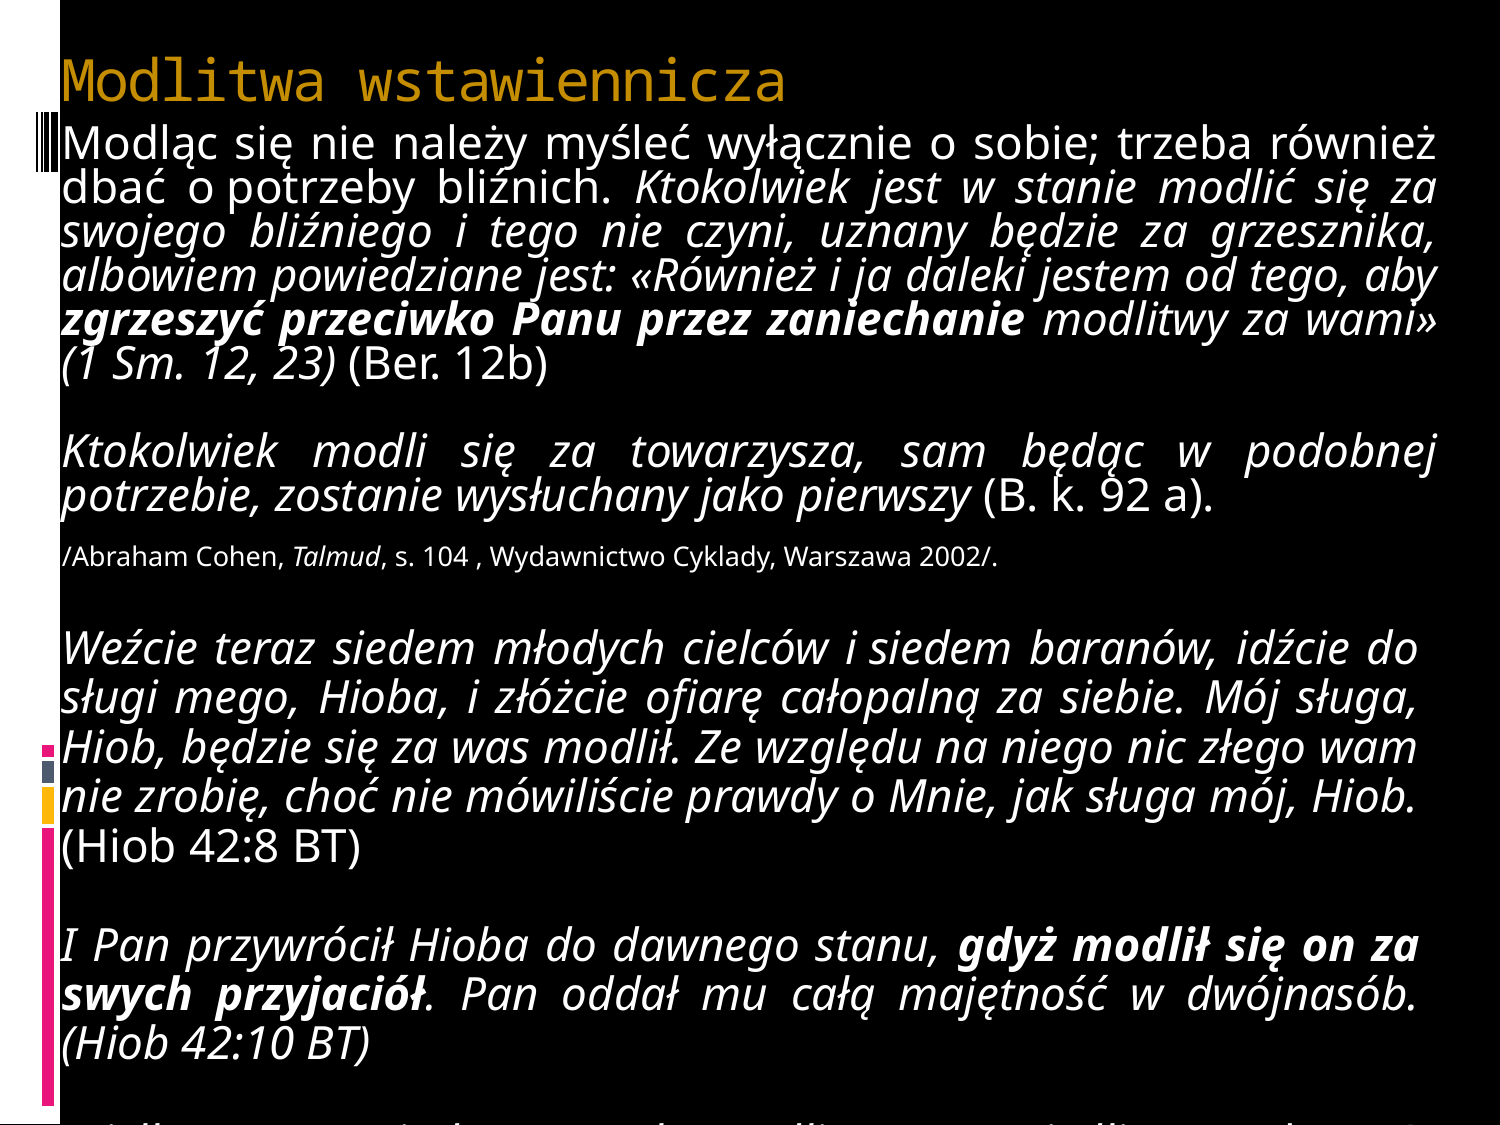

# Modlitwa wstawiennicza
Modląc się nie należy myśleć wyłącznie o sobie; trzeba również dbać o potrzeby bliźnich. Ktokolwiek jest w stanie modlić się za swojego bliźniego i tego nie czyni, uznany będzie za grzesznika, albowiem powiedziane jest: «Również i ja daleki jestem od tego, aby zgrzeszyć przeciwko Panu przez zaniechanie modlitwy za wami» (1 Sm. 12, 23) (Ber. 12b)
Ktokolwiek modli się za towarzysza, sam będąc w podobnej potrzebie, zostanie wysłuchany jako pierwszy (B. k. 92 a).
/Abraham Cohen, Talmud, s. 104 , Wydawnictwo Cyklady, Warszawa 2002/.
Weźcie teraz siedem młodych cielców i siedem baranów, idźcie do sługi mego, Hioba, i złóżcie ofiarę całopalną za siebie. Mój sługa, Hiob, będzie się za was modlił. Ze względu na niego nic złego wam nie zrobię, choć nie mówiliście prawdy o Mnie, jak sługa mój, Hiob. (Hiob 42:8 BT)
I Pan przywrócił Hioba do dawnego stanu, gdyż modlił się on za swych przyjaciół. Pan oddał mu całą majętność w dwójnasób. (Hiob 42:10 BT)
Wielką moc posiada wytrwała modlitwa sprawiedliwego (Jk 5:16 BT)